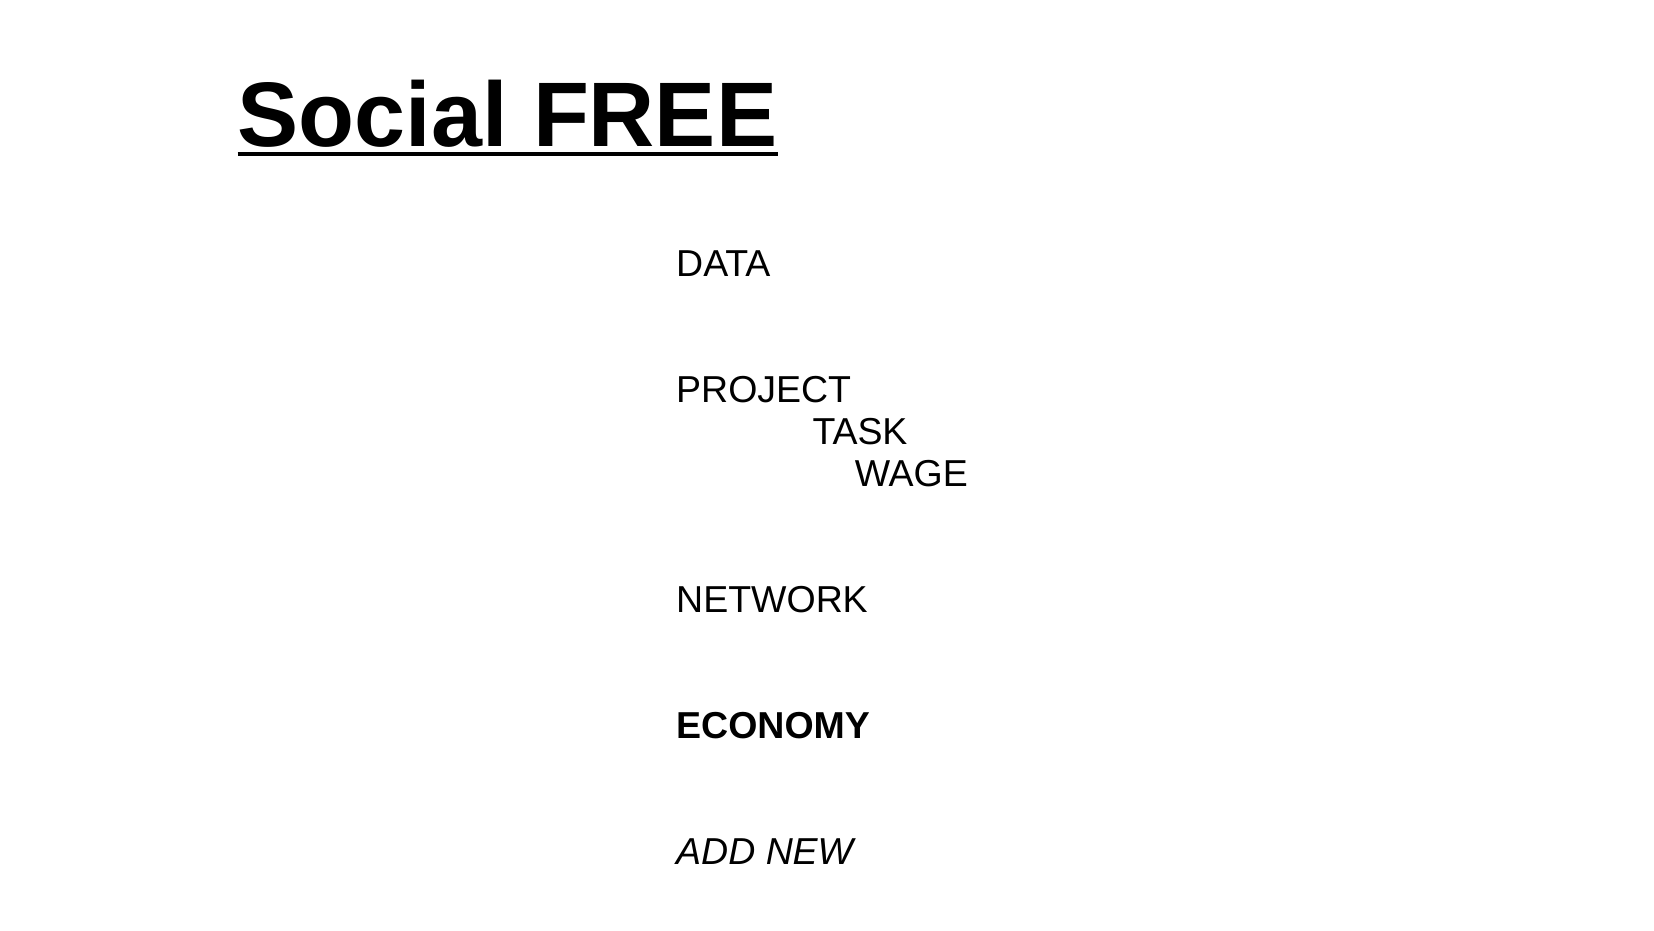

# Social FREE
DATA
PROJECT
 TASK
 WAGE
NETWORK
ECONOMY
ADD NEW